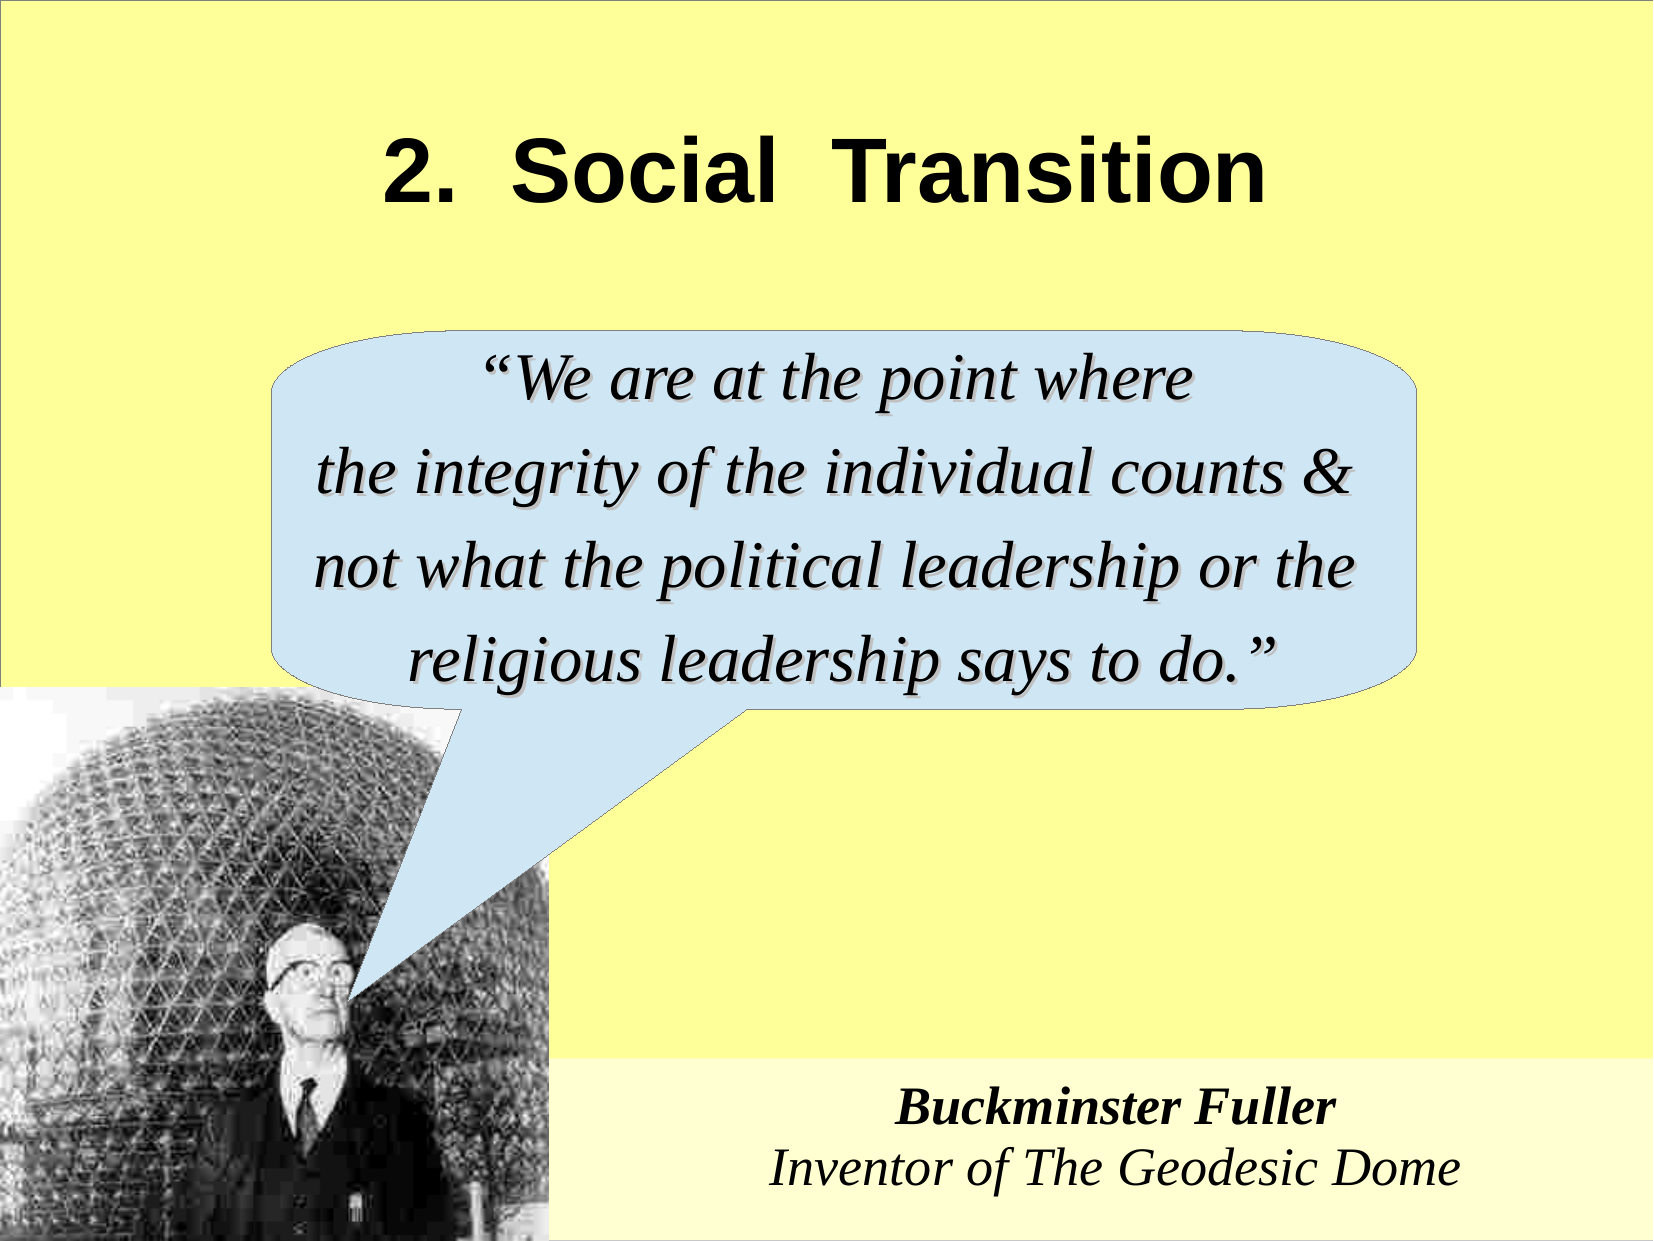

2. Social Transition
“We are at the point where
the integrity of the individual counts &
not what the political leadership or the
religious leadership says to do.”
Buckminster Fuller
Inventor of The Geodesic Dome